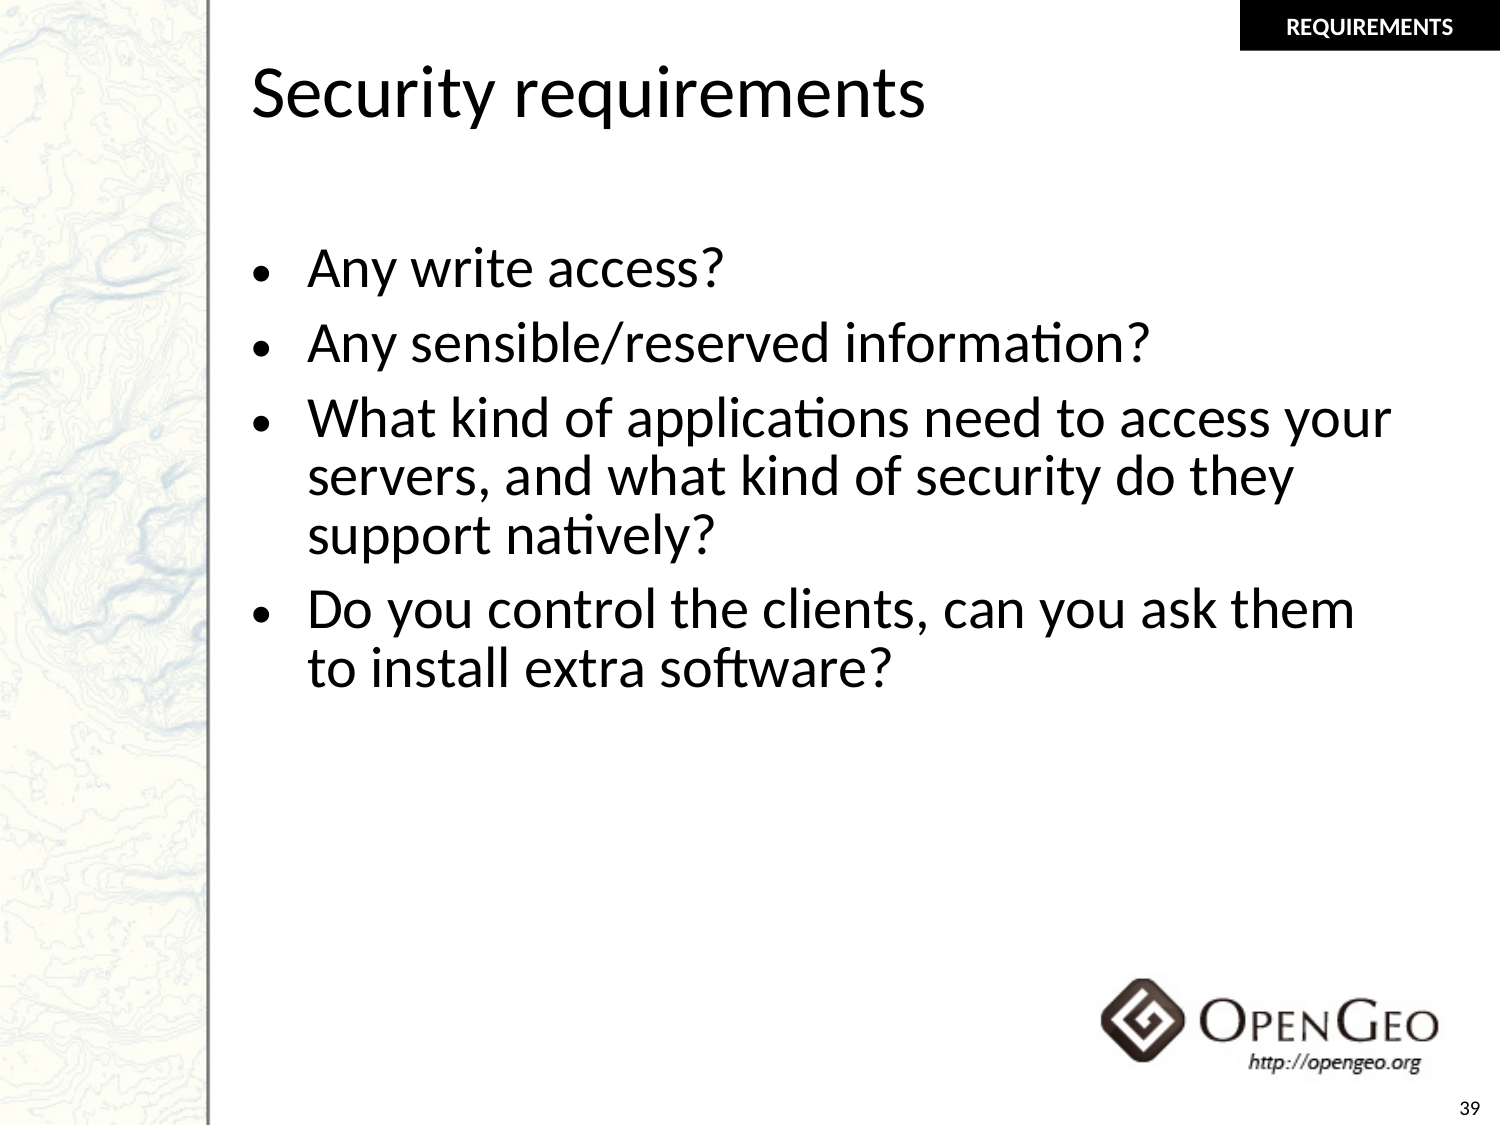

REQUIREMENTS
# Security requirements
Any write access?
Any sensible/reserved information?
What kind of applications need to access your servers, and what kind of security do they support natively?
Do you control the clients, can you ask them to install extra software?